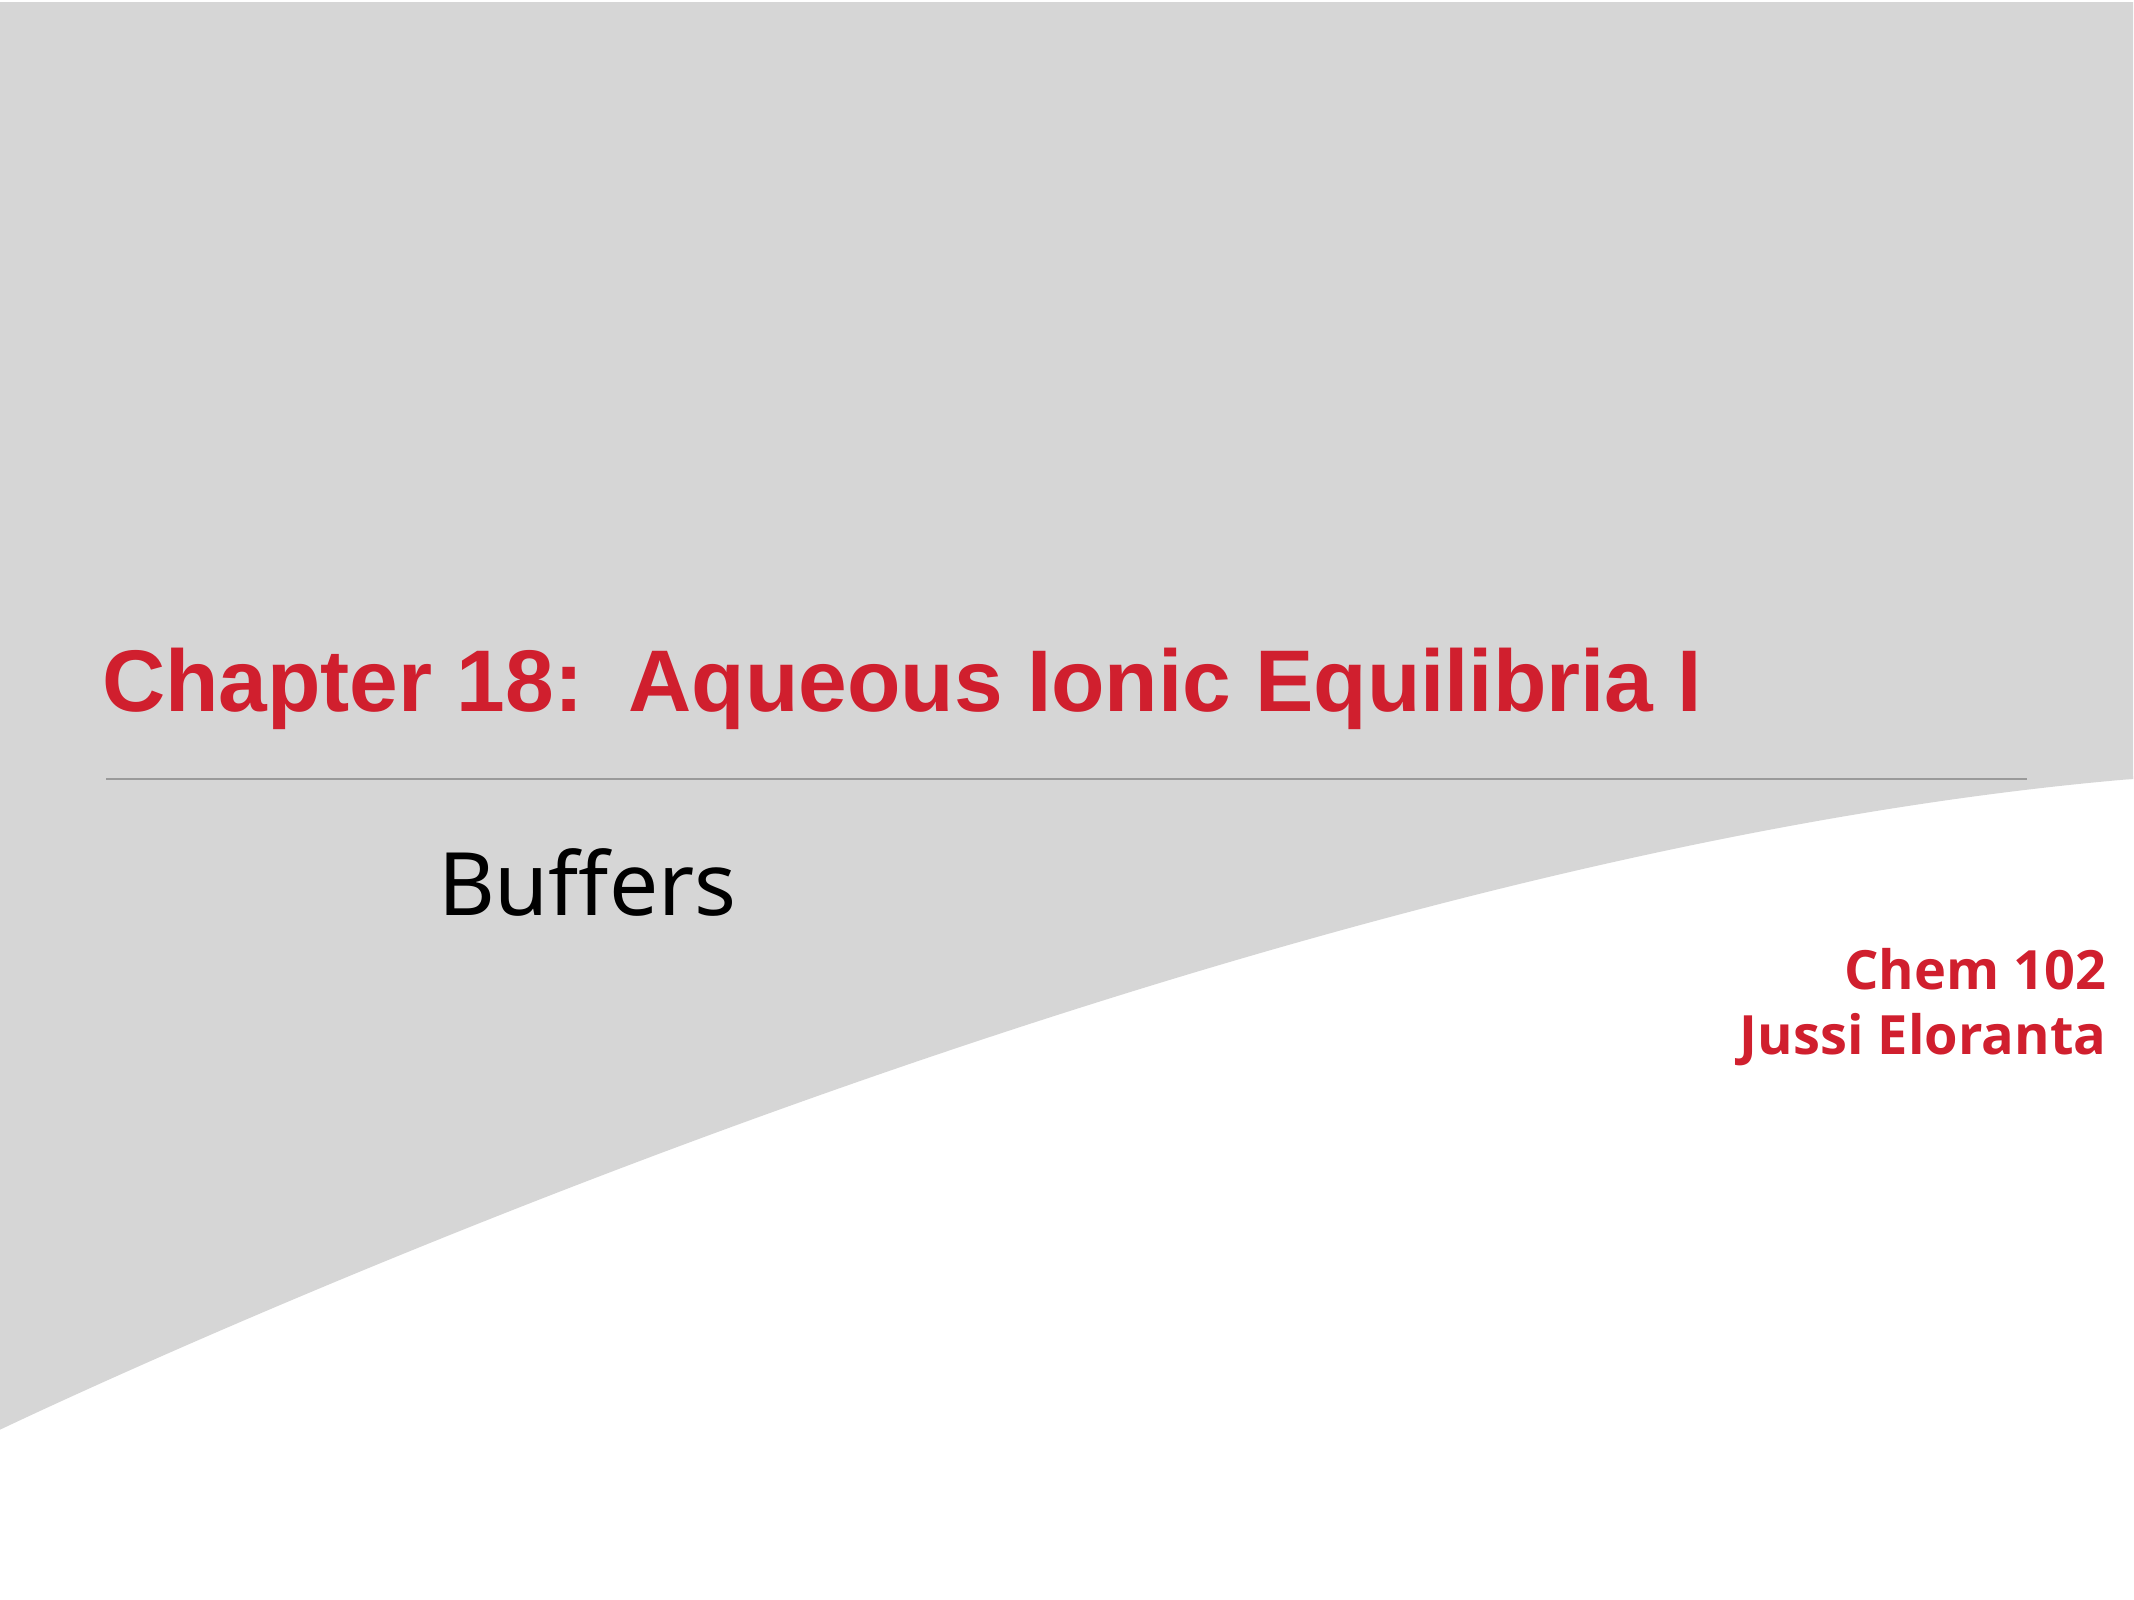

# Chapter 18: Aqueous Ionic Equilibria I
Buffers
Chem 102
Jussi Eloranta